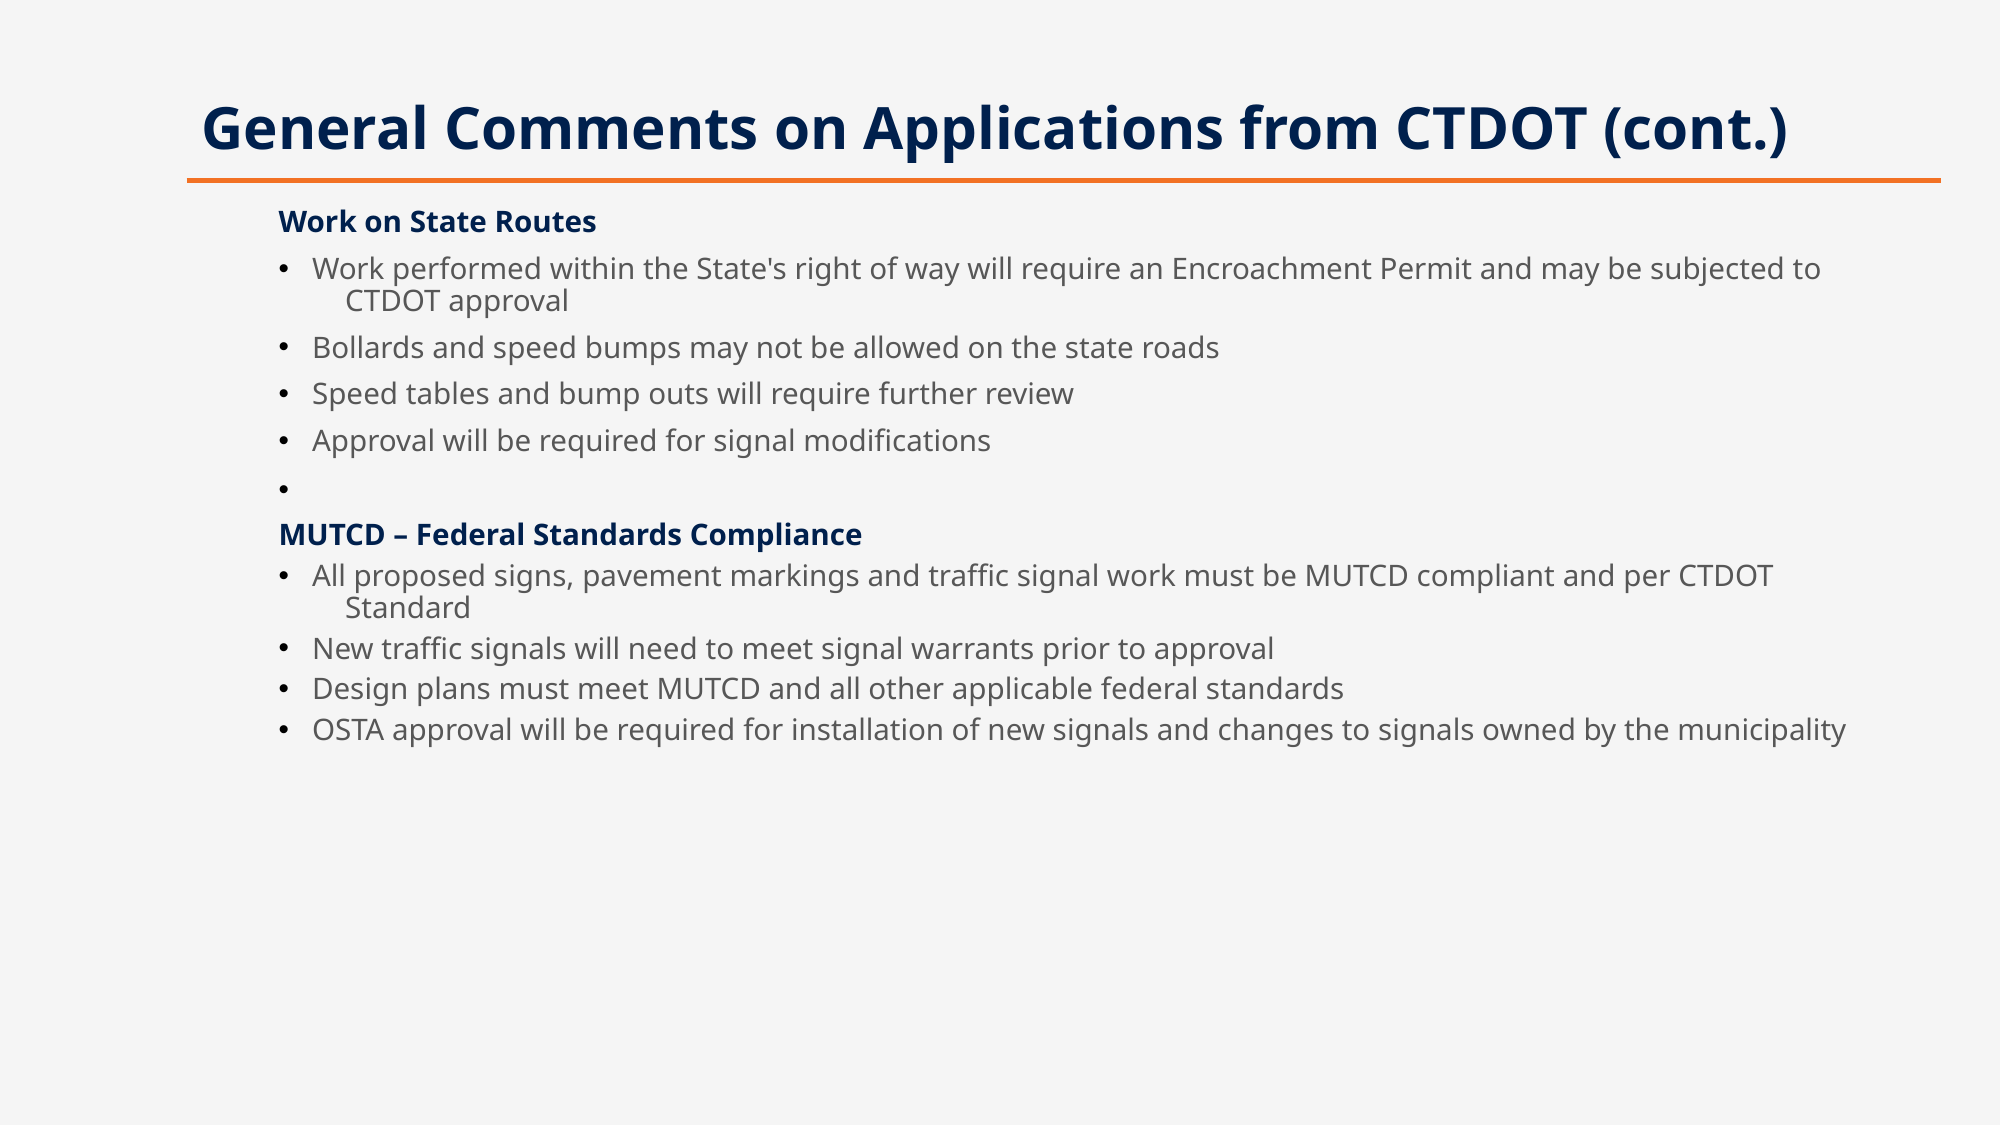

# General Comments on Applications from CTDOT (cont.)
Work on State Routes ​
Work performed within the State's right of way will require an Encroachment Permit and may be subjected to CTDOT approval​
Bollards and speed bumps may not be allowed on the state roads​
Speed tables and bump outs will require further review​
Approval will be required for signal modifications
MUTCD – Federal Standards Compliance
All proposed signs, pavement markings and traffic signal work must be MUTCD compliant and per CTDOT Standard
New traffic signals will need to meet signal warrants prior to approval
Design plans must meet MUTCD and all other applicable federal standards
OSTA approval will be required for installation of new signals and changes to signals owned by the municipality